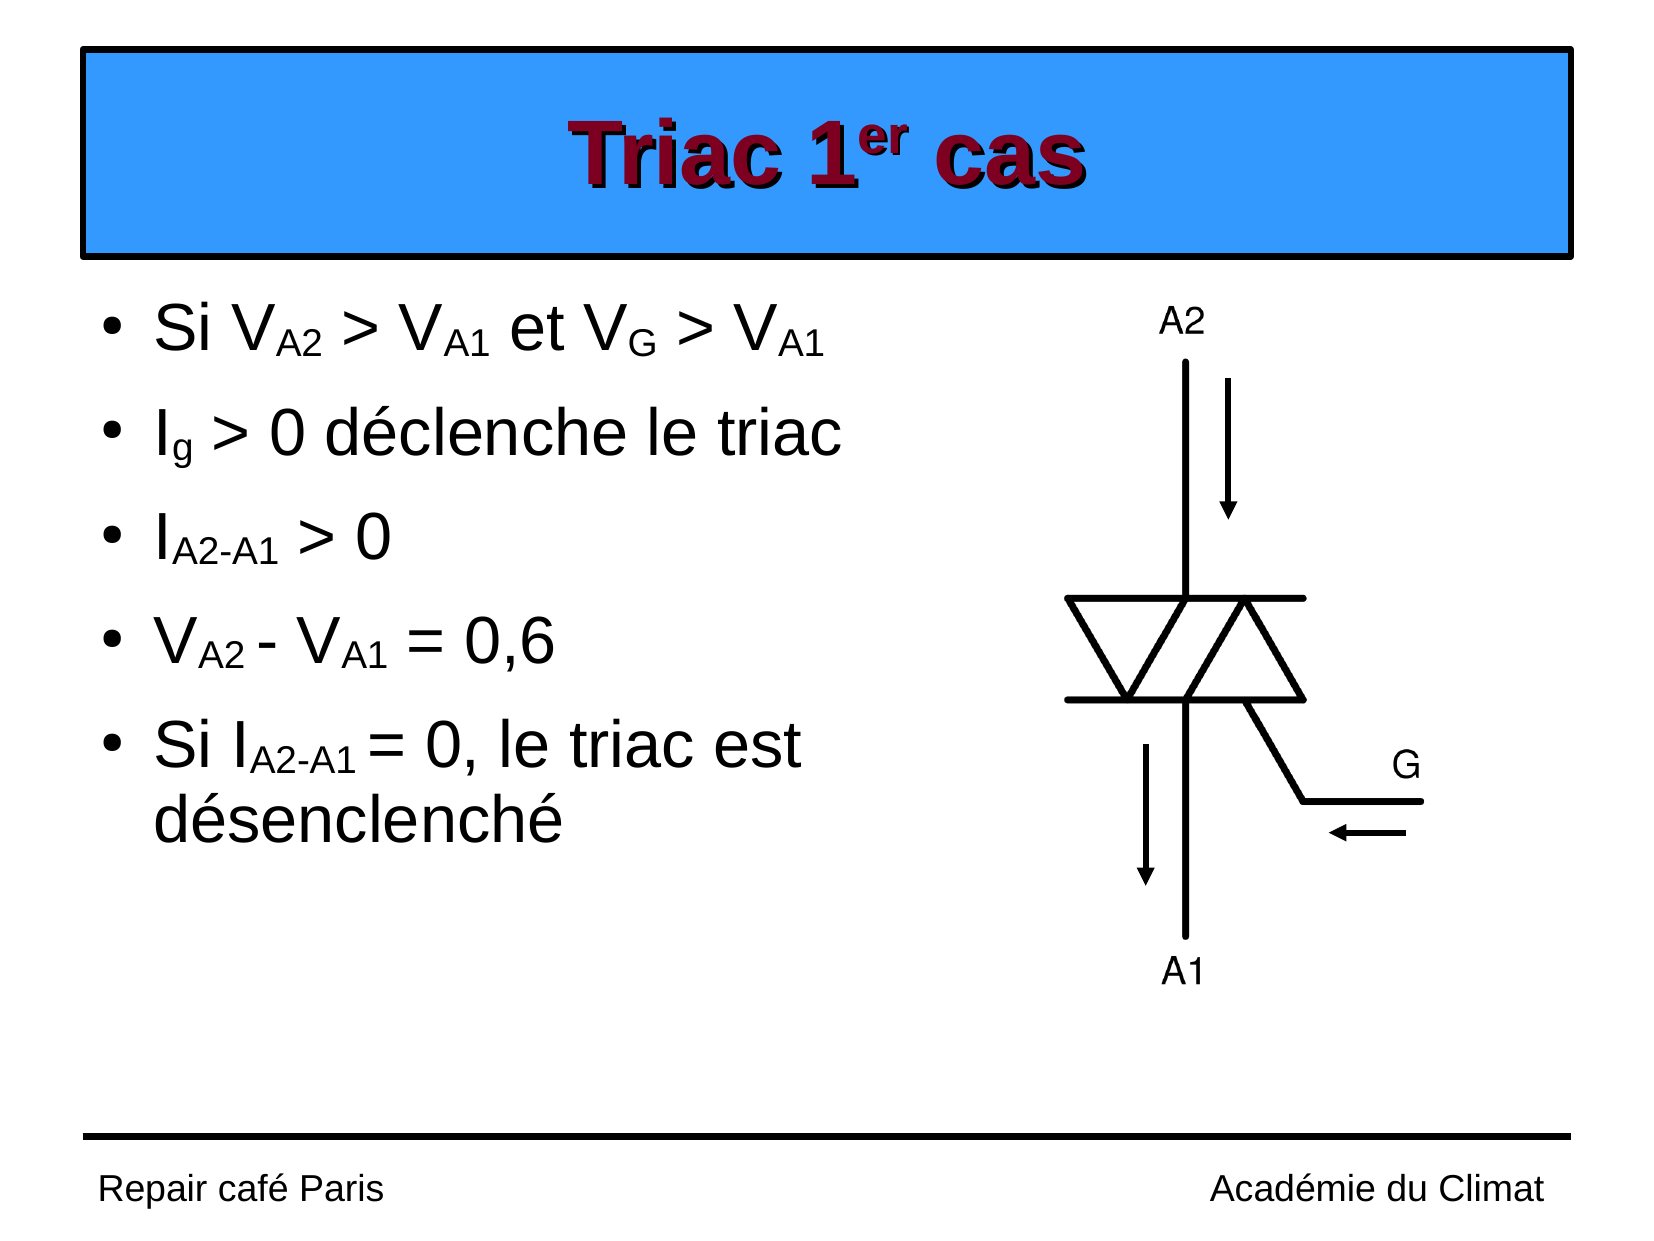

# Triac 1er cas
Si VA2 > VA1 et VG > VA1
Ig > 0 déclenche le triac
IA2-A1 > 0
VA2 - VA1 = 0,6
Si IA2-A1 = 0, le triac est désenclenché
Repair café Paris	Académie du Climat